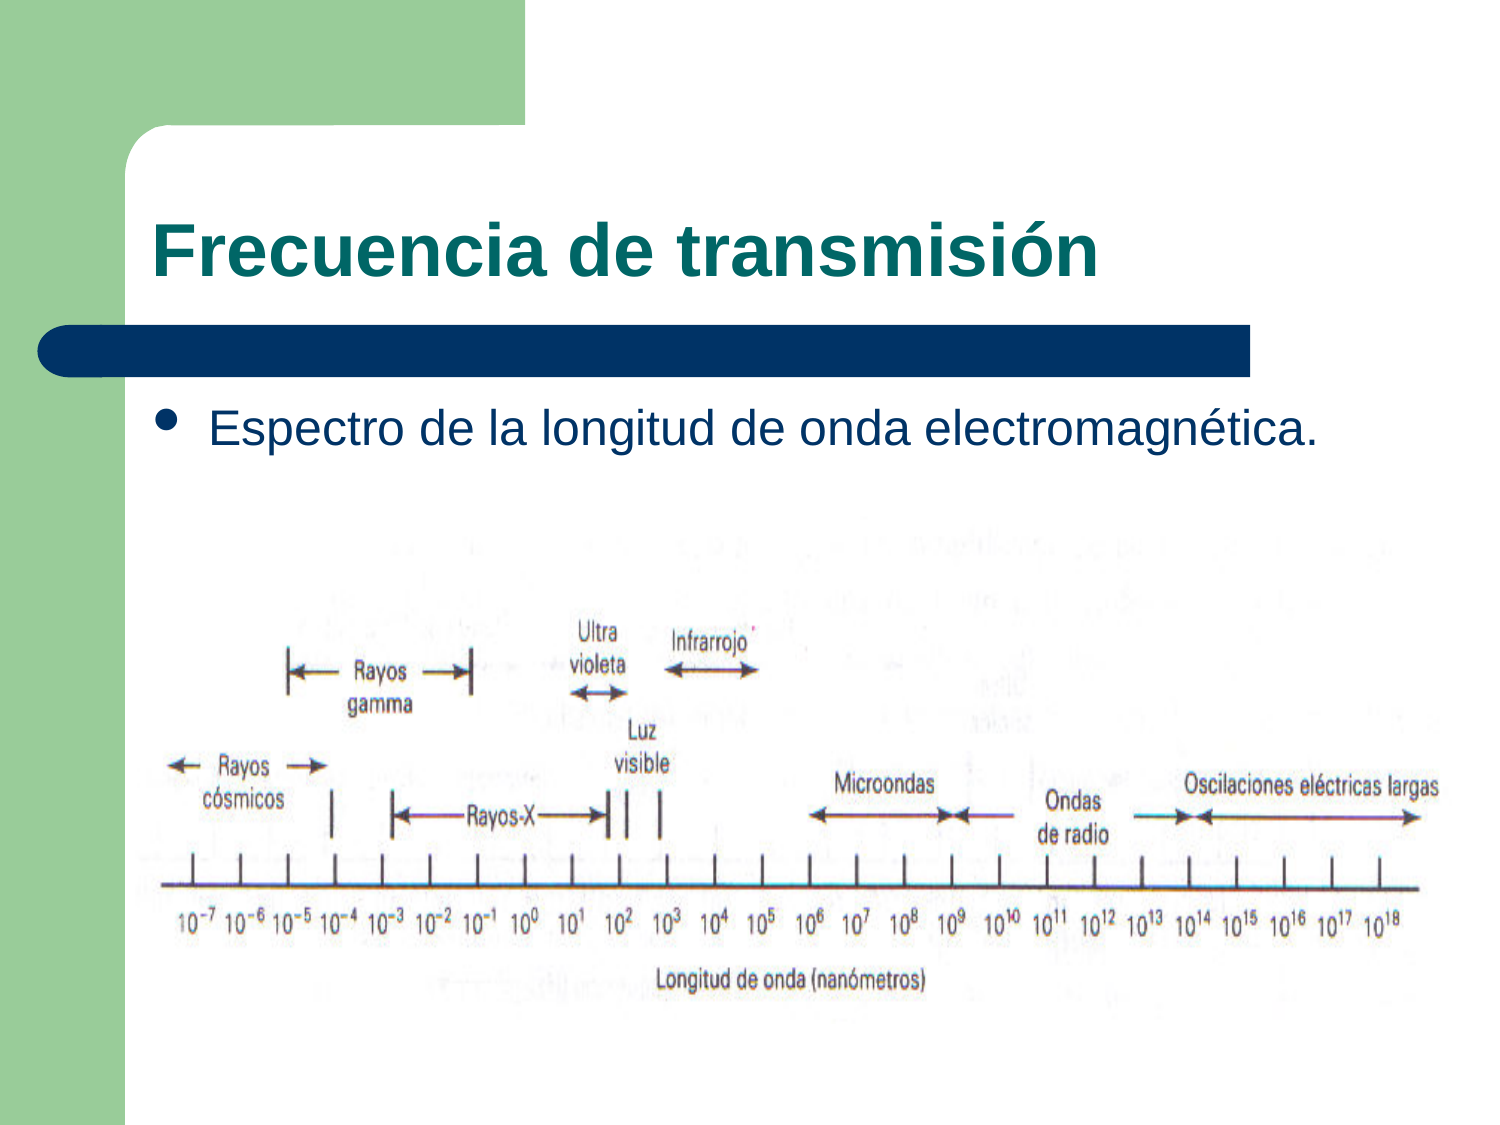

# Frecuencia de transmisión
Espectro de la longitud de onda electromagnética.